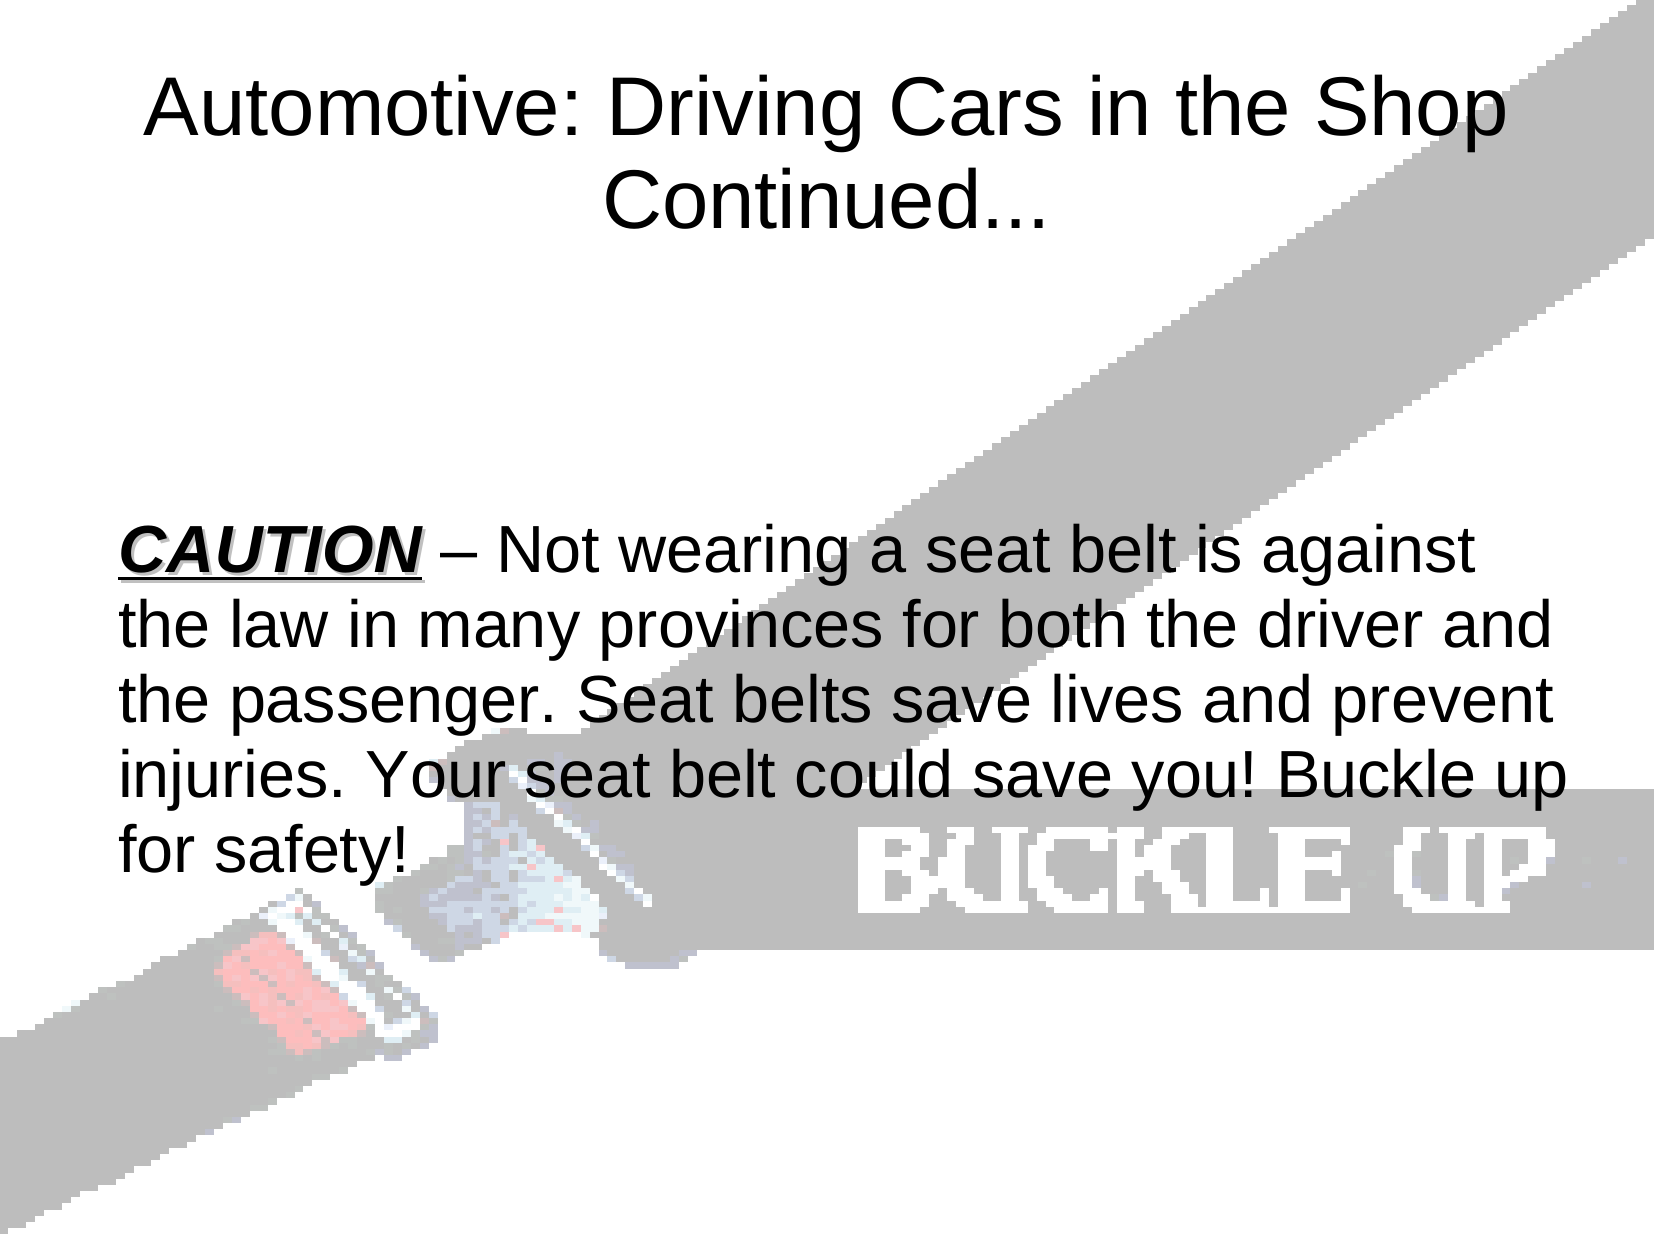

# Automotive: Driving Cars in the Shop Continued...
CAUTION – Not wearing a seat belt is against
the law in many provinces for both the driver and
the passenger. Seat belts save lives and prevent
injuries. Your seat belt could save you! Buckle up
for safety!